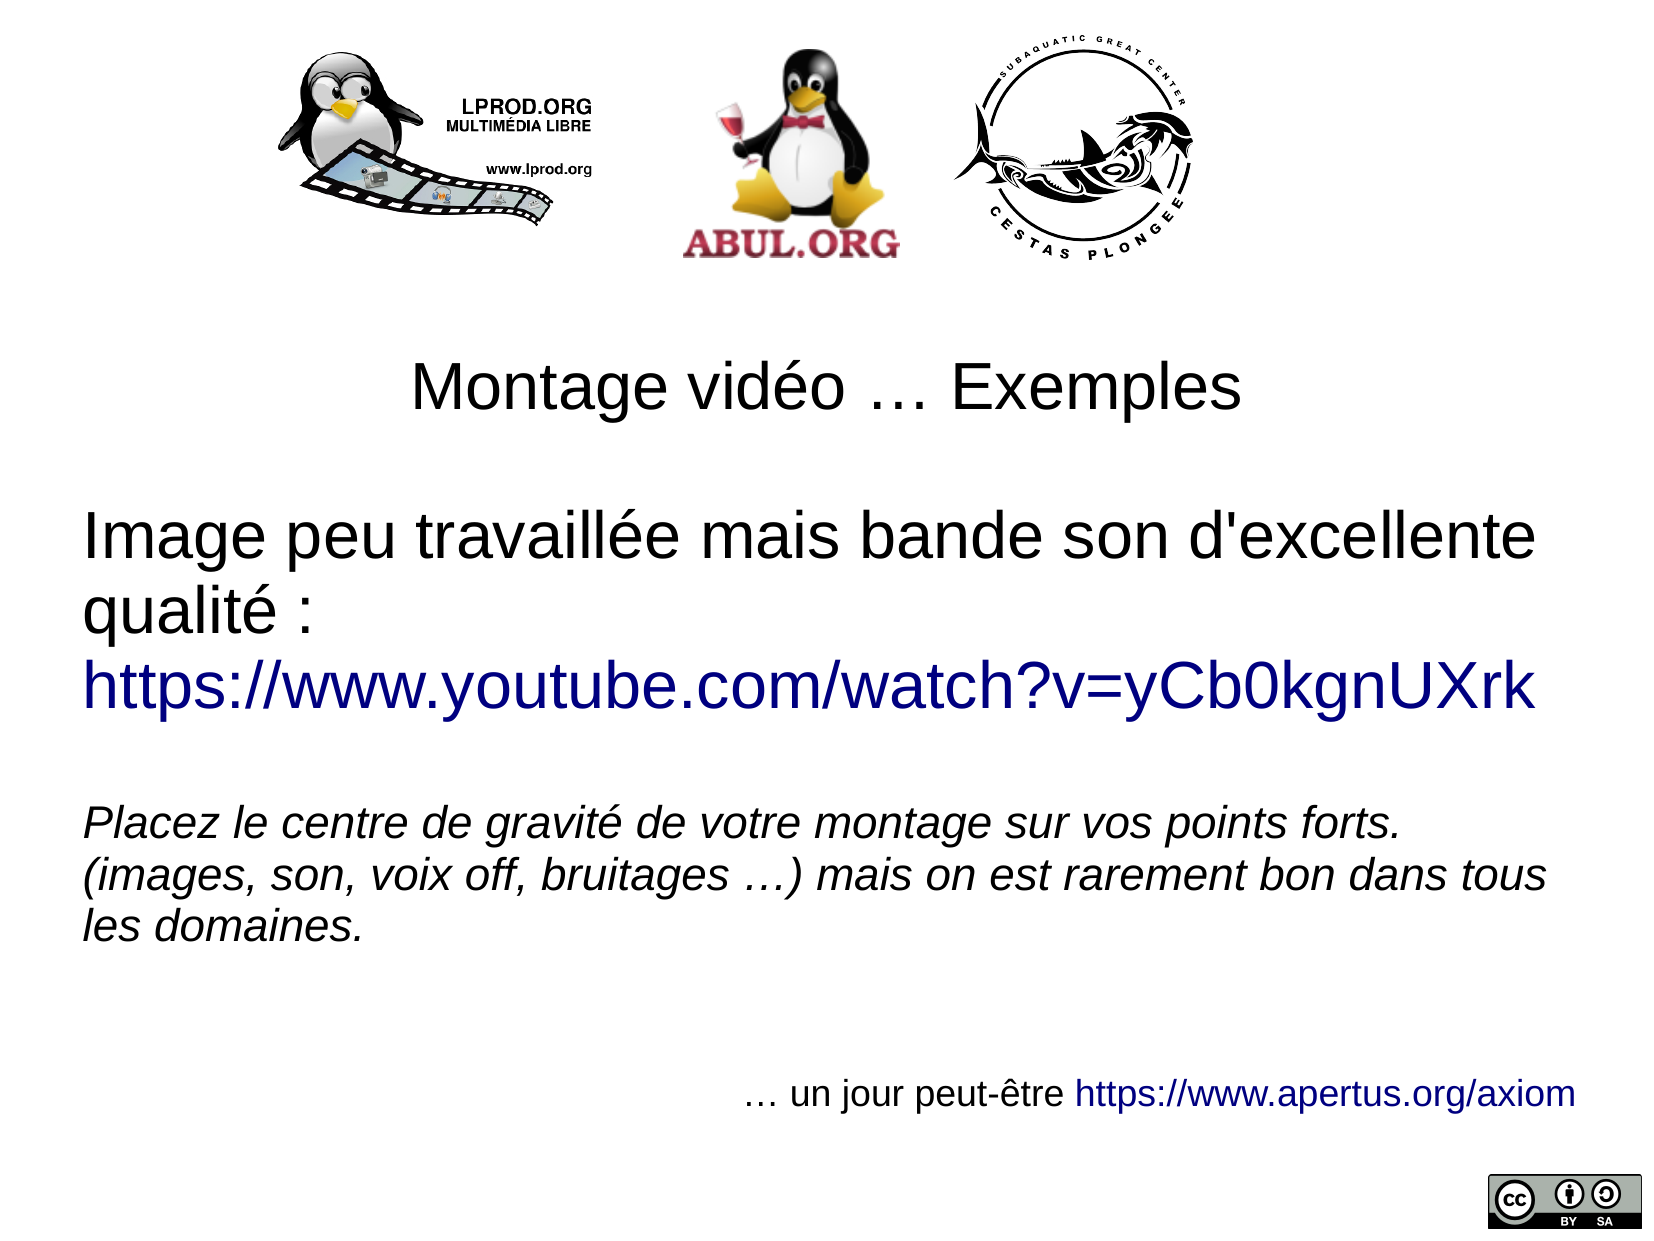

# Montage vidéo … Exemples
Image peu travaillée mais bande son d'excellente qualité :
https://www.youtube.com/watch?v=yCb0kgnUXrk
Placez le centre de gravité de votre montage sur vos points forts. (images, son, voix off, bruitages …) mais on est rarement bon dans tous les domaines.
… un jour peut-être https://www.apertus.org/axiom